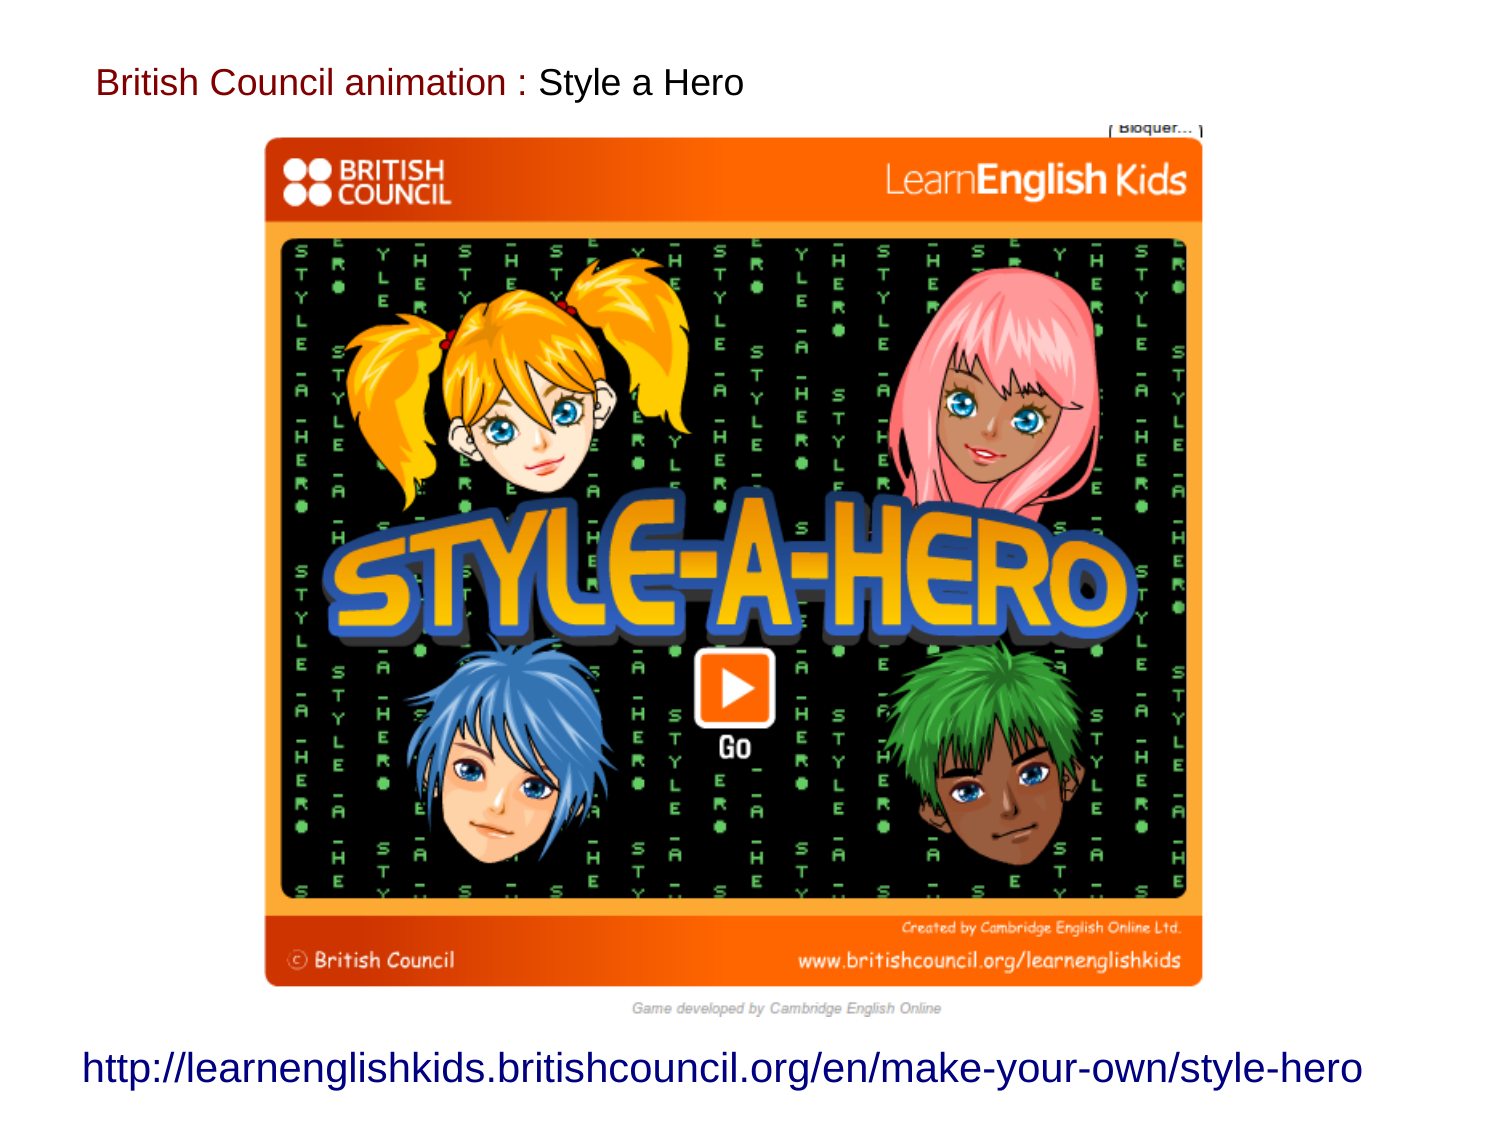

British Council animation : Style a Hero
http://learnenglishkids.britishcouncil.org/en/make-your-own/style-hero